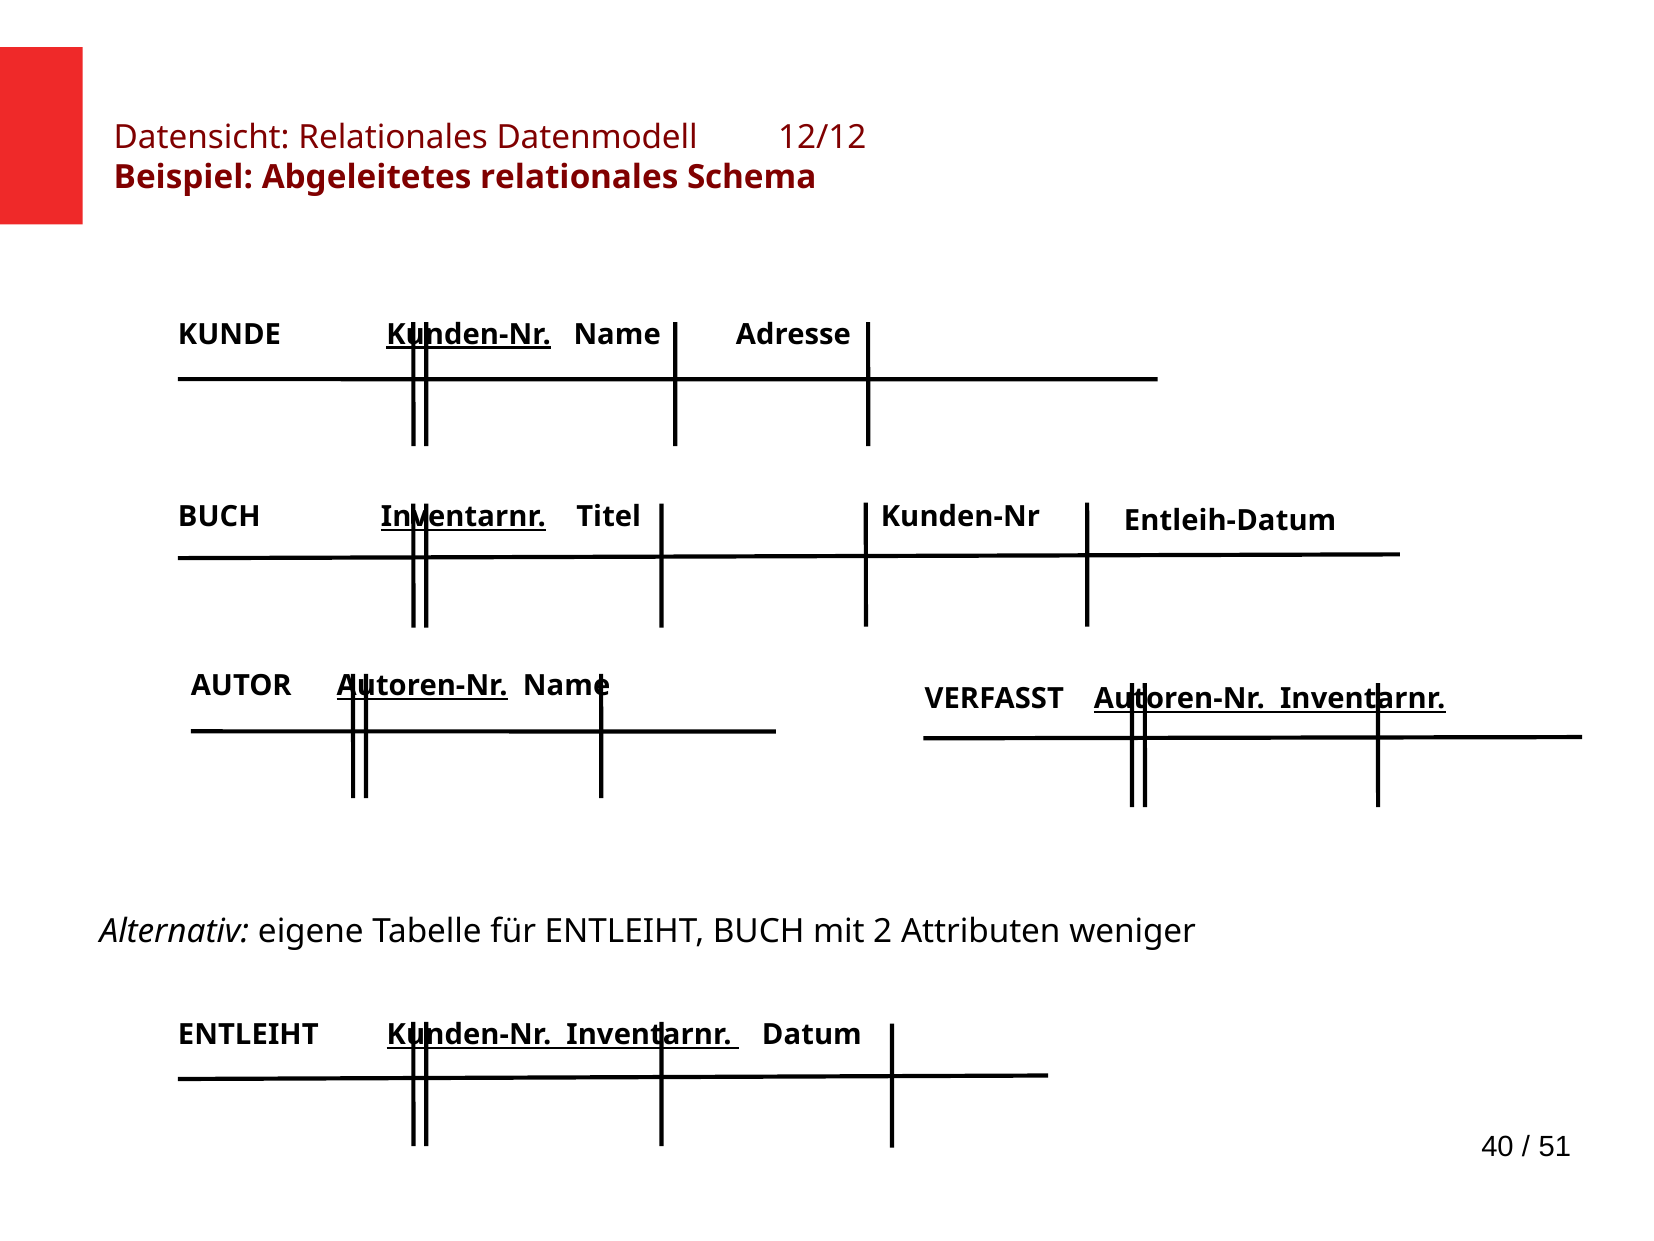

# Datensicht: Relationales Datenmodell 	12/12 Beispiel: Abgeleitetes relationales Schema
KUNDE Kunden-Nr. Name Adresse
BUCH Inventarnr. Titel
Kunden-Nr
Entleih-Datum
AUTOR Autoren-Nr. Name
VERFASST Autoren-Nr. Inventarnr.
Alternativ: eigene Tabelle für ENTLEIHT, BUCH mit 2 Attributen weniger
ENTLEIHT Kunden-Nr. Inventarnr. Datum
40
Folie